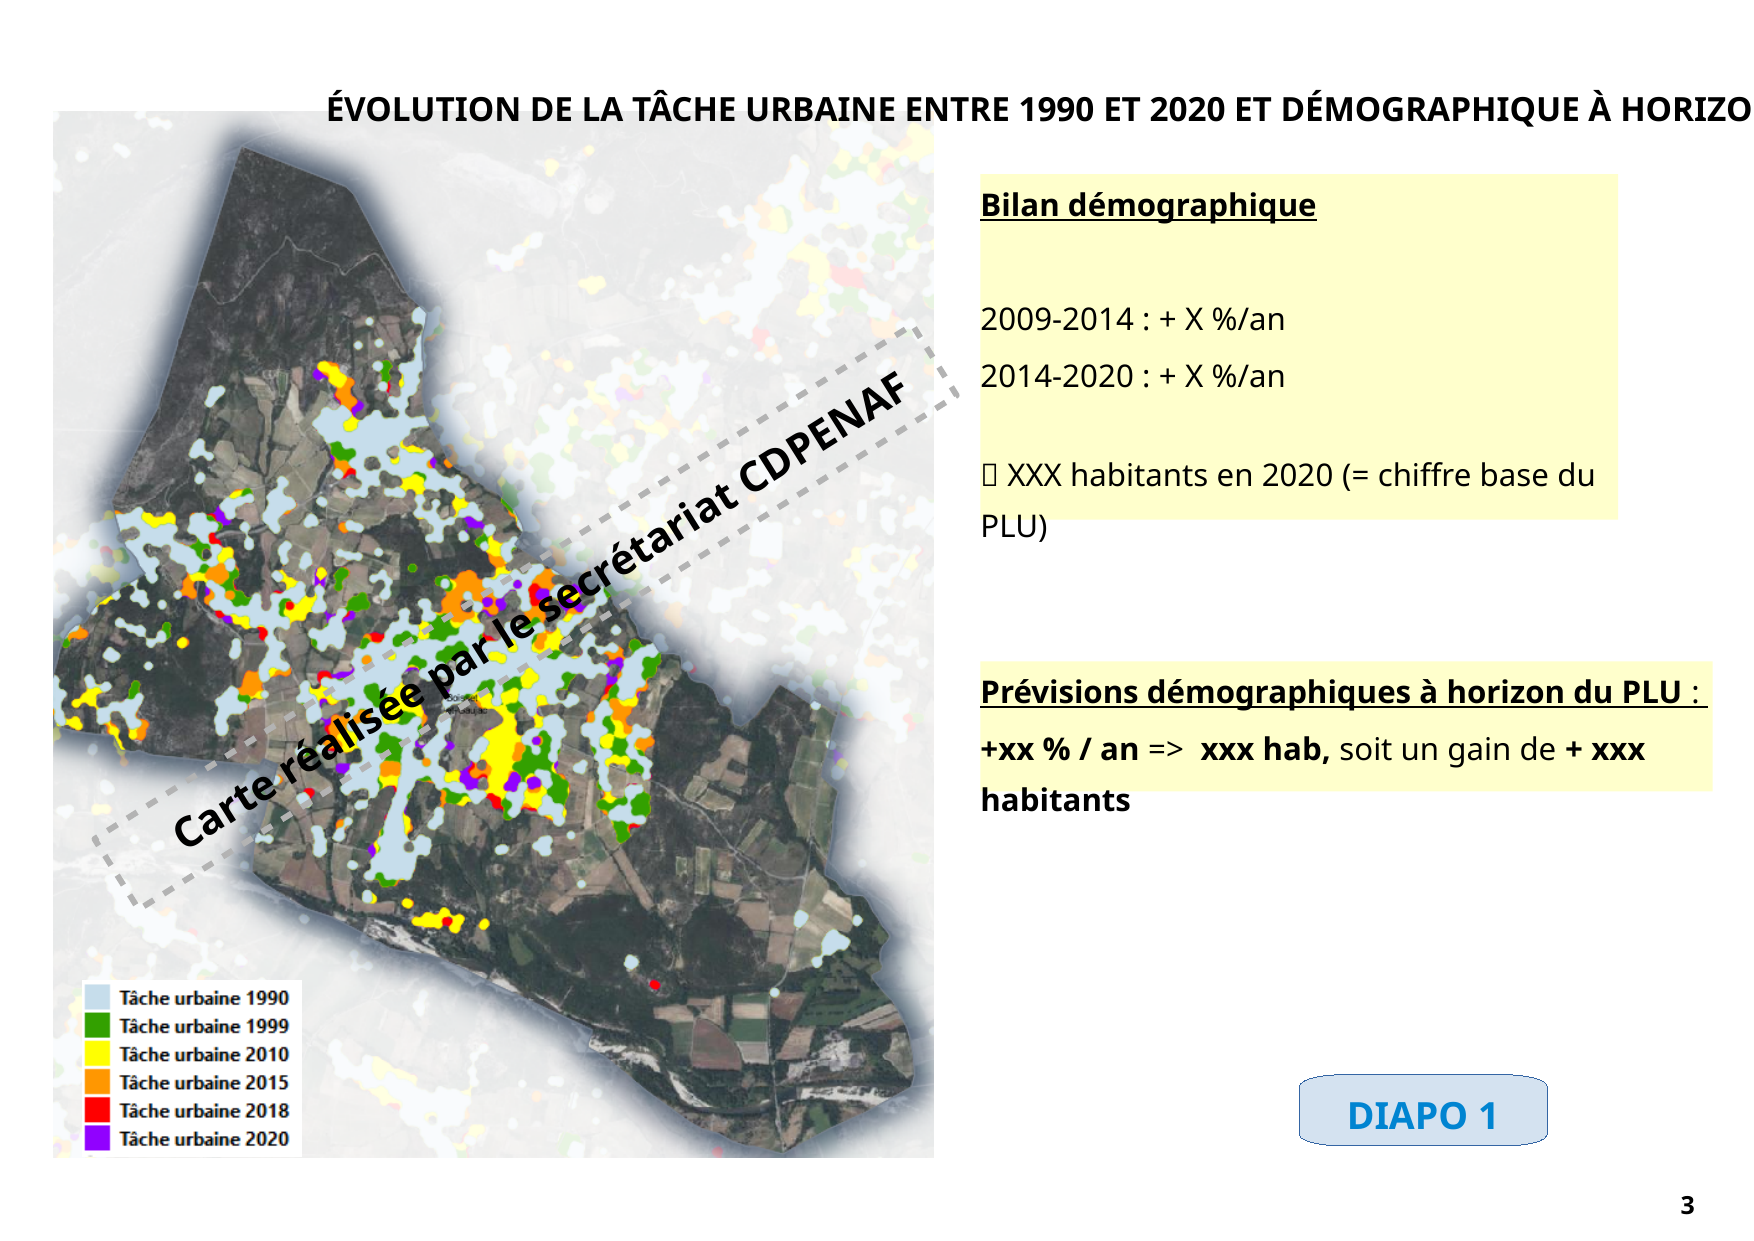

évolution de la tâche urbaine entre 1990 et 2020 et démographique à horizon PLU
Bilan démographique
2009-2014 : + X %/an
2014-2020 : + X %/an
 XXX habitants en 2020 (= chiffre base du PLU)
 Carte réalisée par le secrétariat CDPENAF
Prévisions démographiques à horizon du PLU :
+xx % / an => xxx hab, soit un gain de + xxx habitants
DIAPO 1